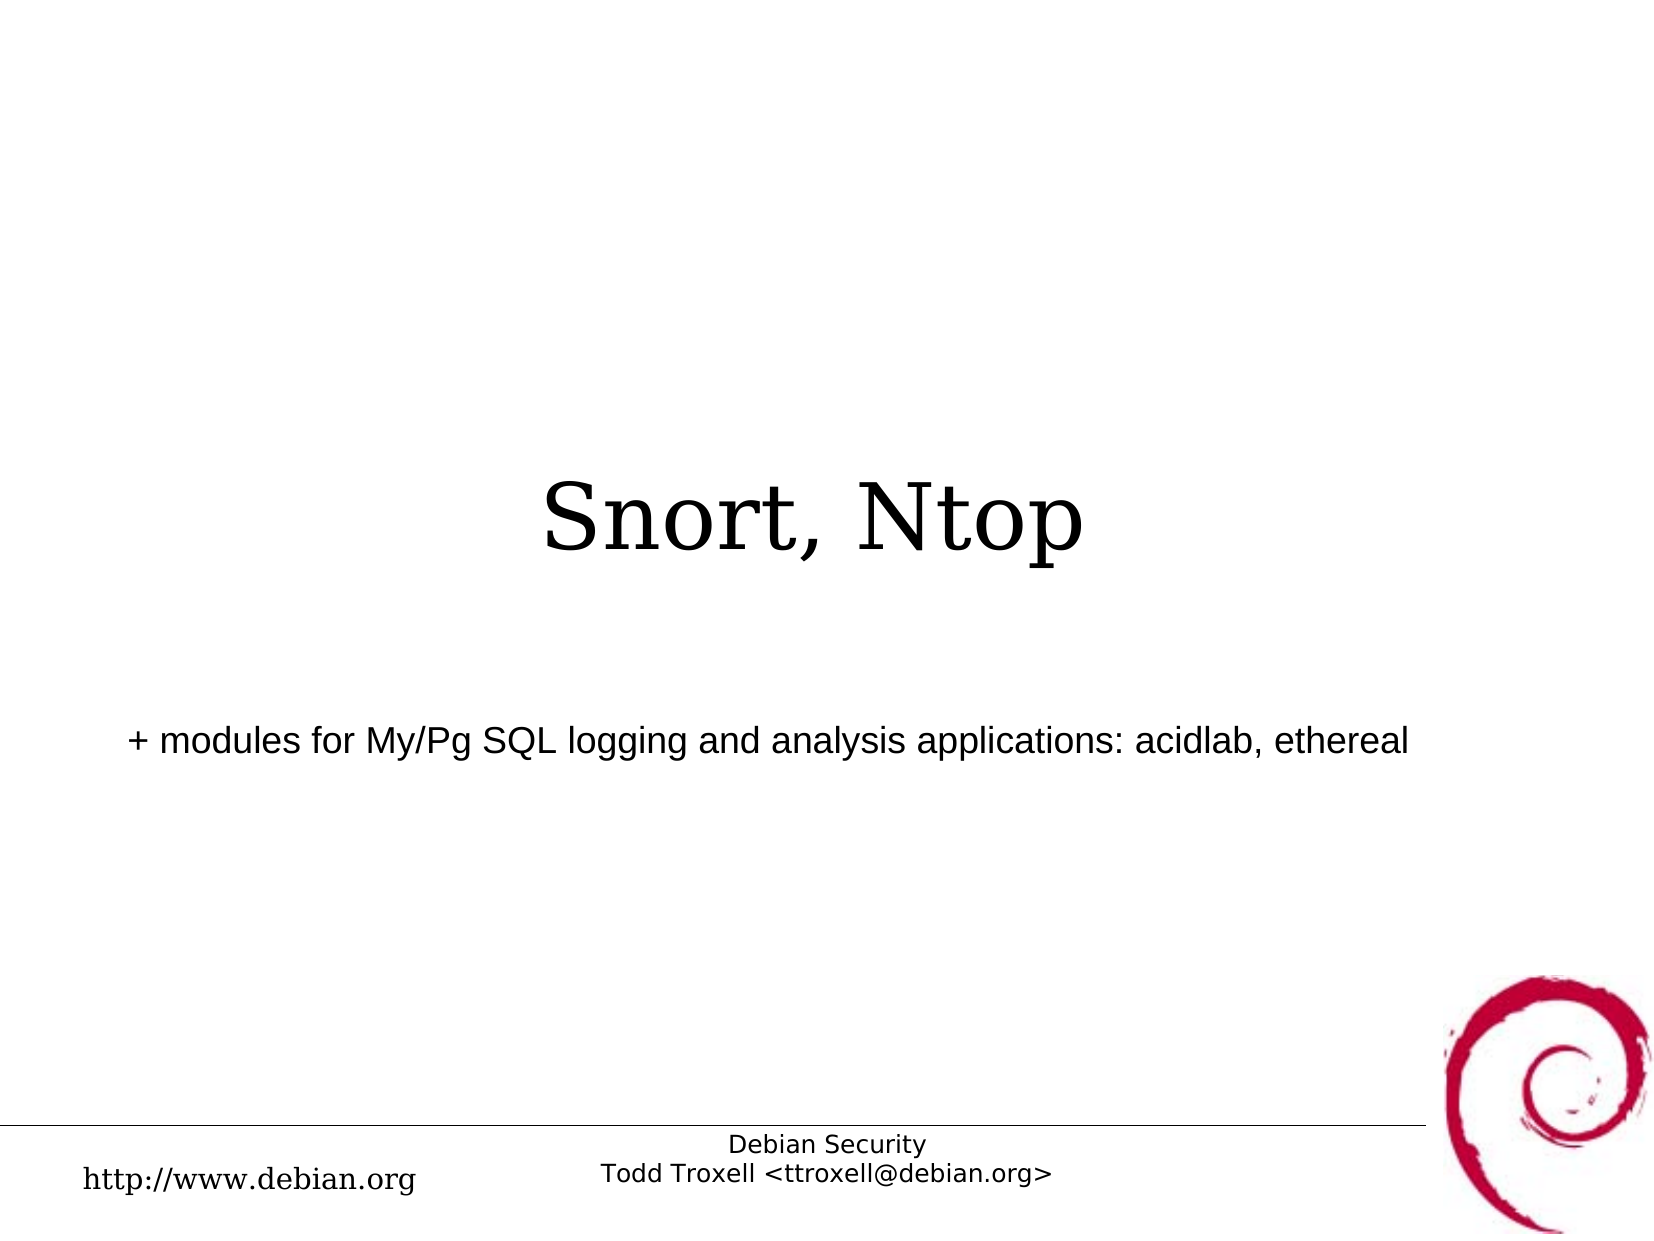

Snort, Ntop
+ modules for My/Pg SQL logging and analysis applications: acidlab, ethereal